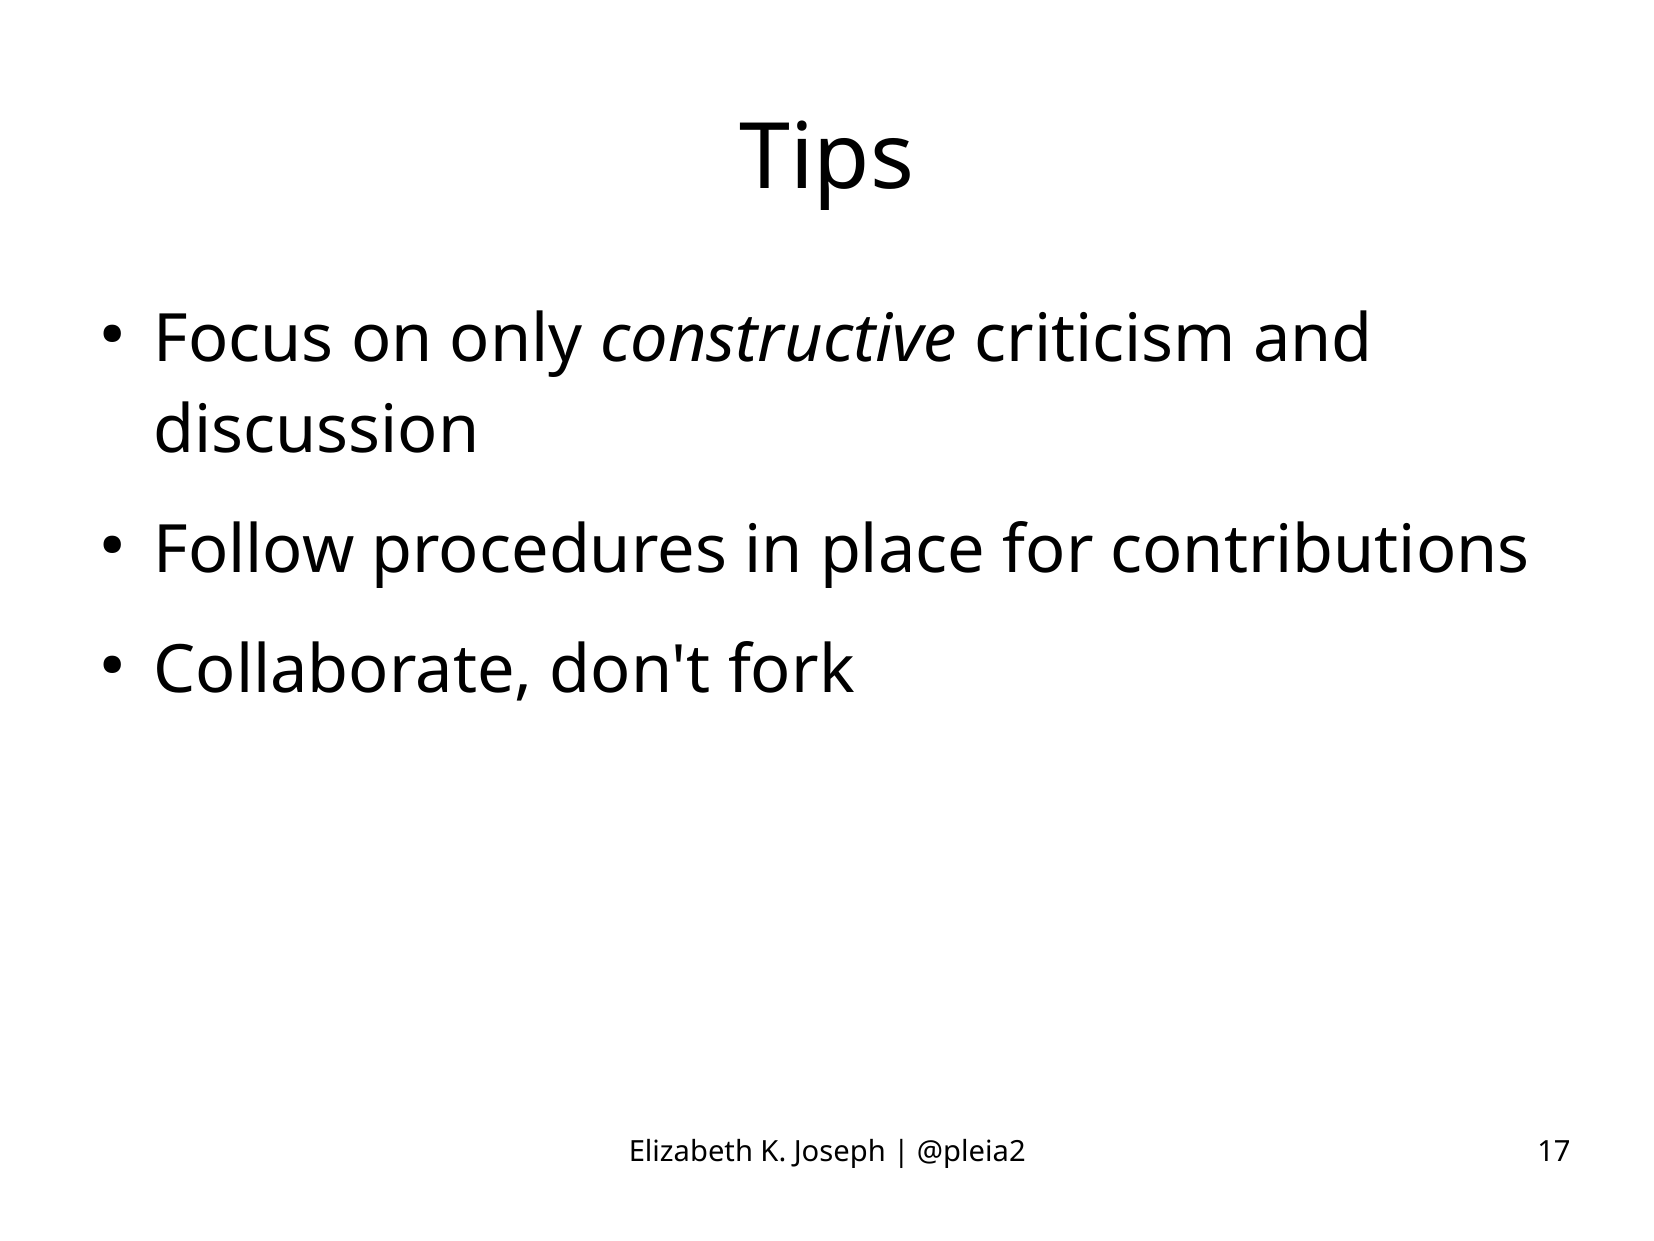

# Tips
Focus on only constructive criticism and discussion
Follow procedures in place for contributions
Collaborate, don't fork
Elizabeth K. Joseph | @pleia2
17